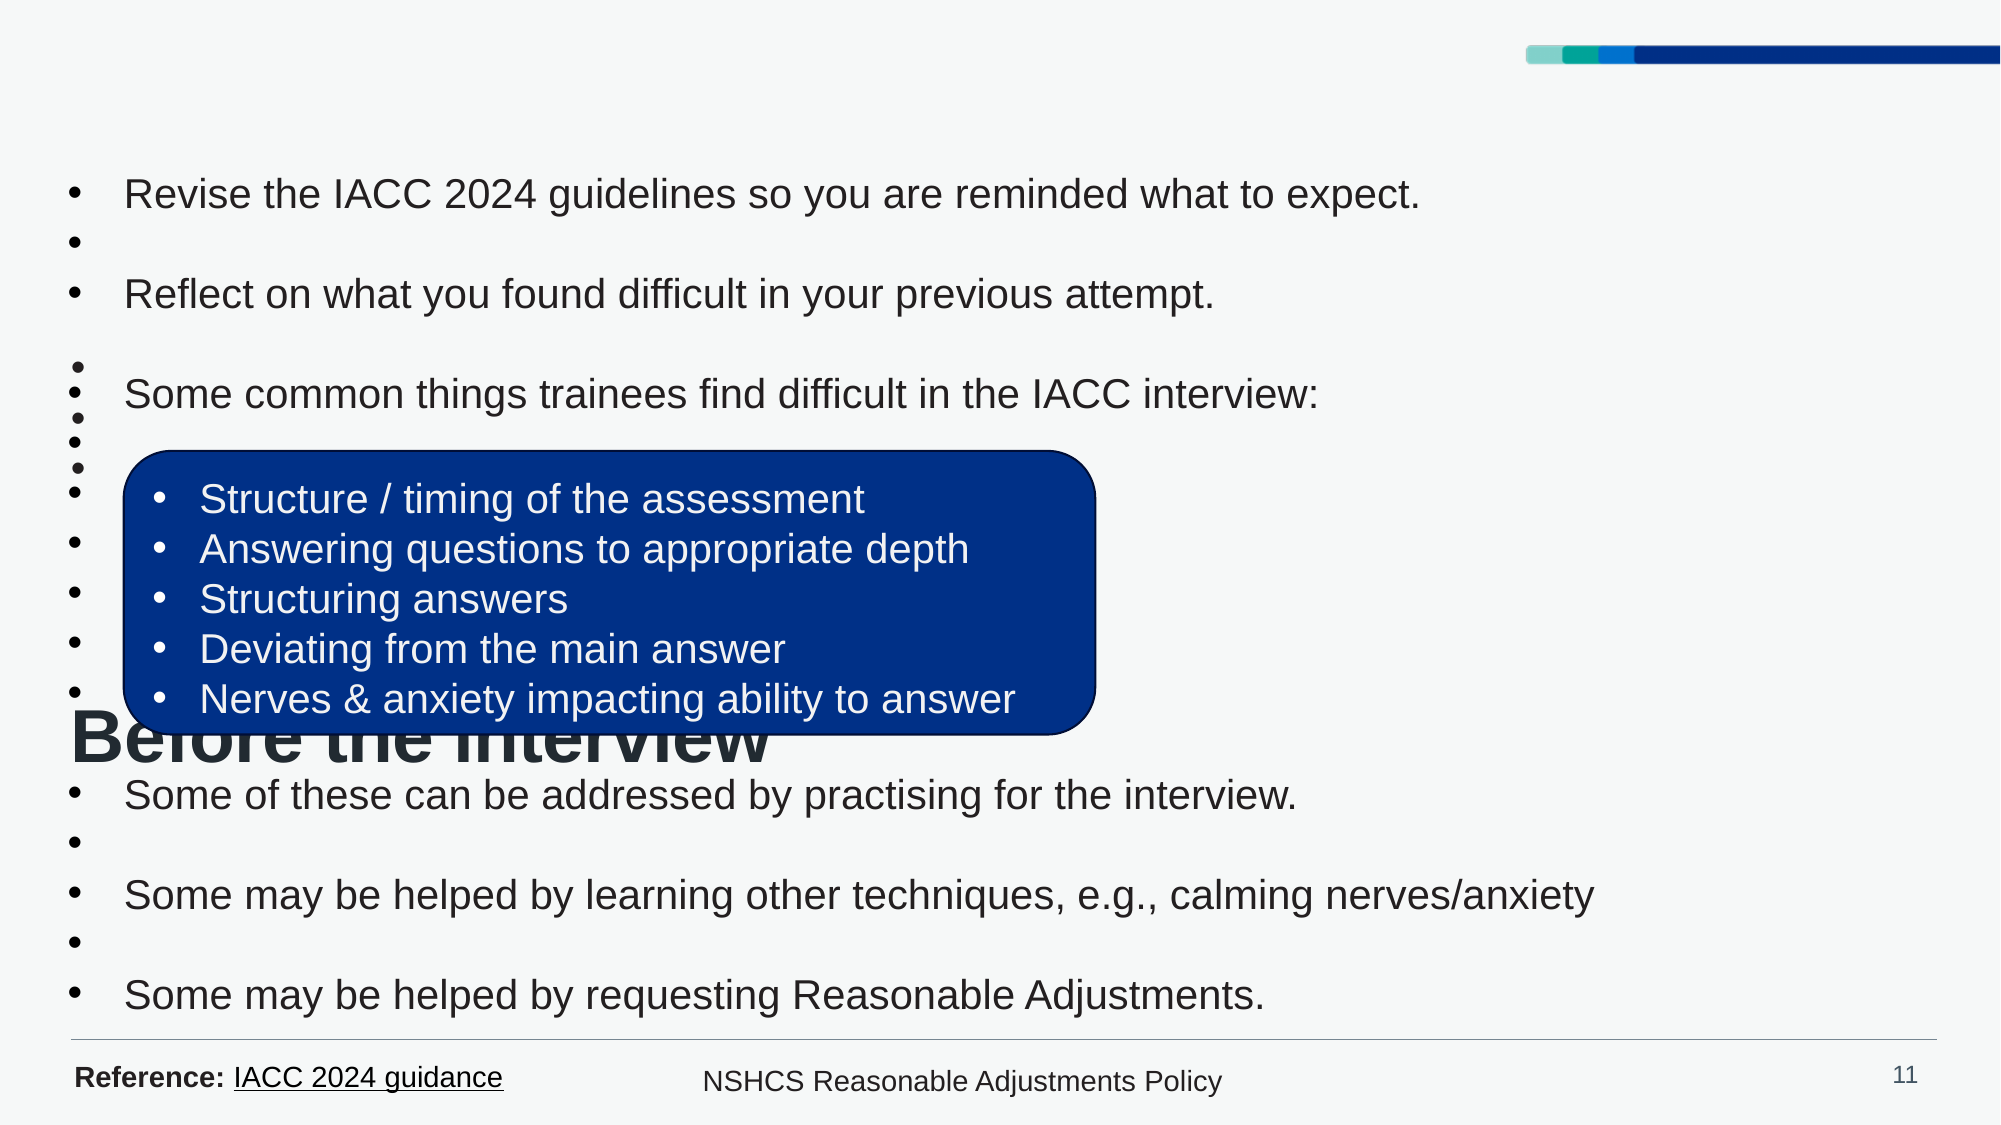

Revise the IACC 2024 guidelines so you are reminded what to expect.
Reflect on what you found difficult in your previous attempt.
Some common things trainees find difficult in the IACC interview:
Some of these can be addressed by practising for the interview.
Some may be helped by learning other techniques, e.g., calming nerves/anxiety
Some may be helped by requesting Reasonable Adjustments.
Structure / timing of the assessment
Answering questions to appropriate depth
Structuring answers
Deviating from the main answer
Nerves & anxiety impacting ability to answer
# Before the interview
Reference: IACC 2024 guidance
NSHCS Reasonable Adjustments Policy